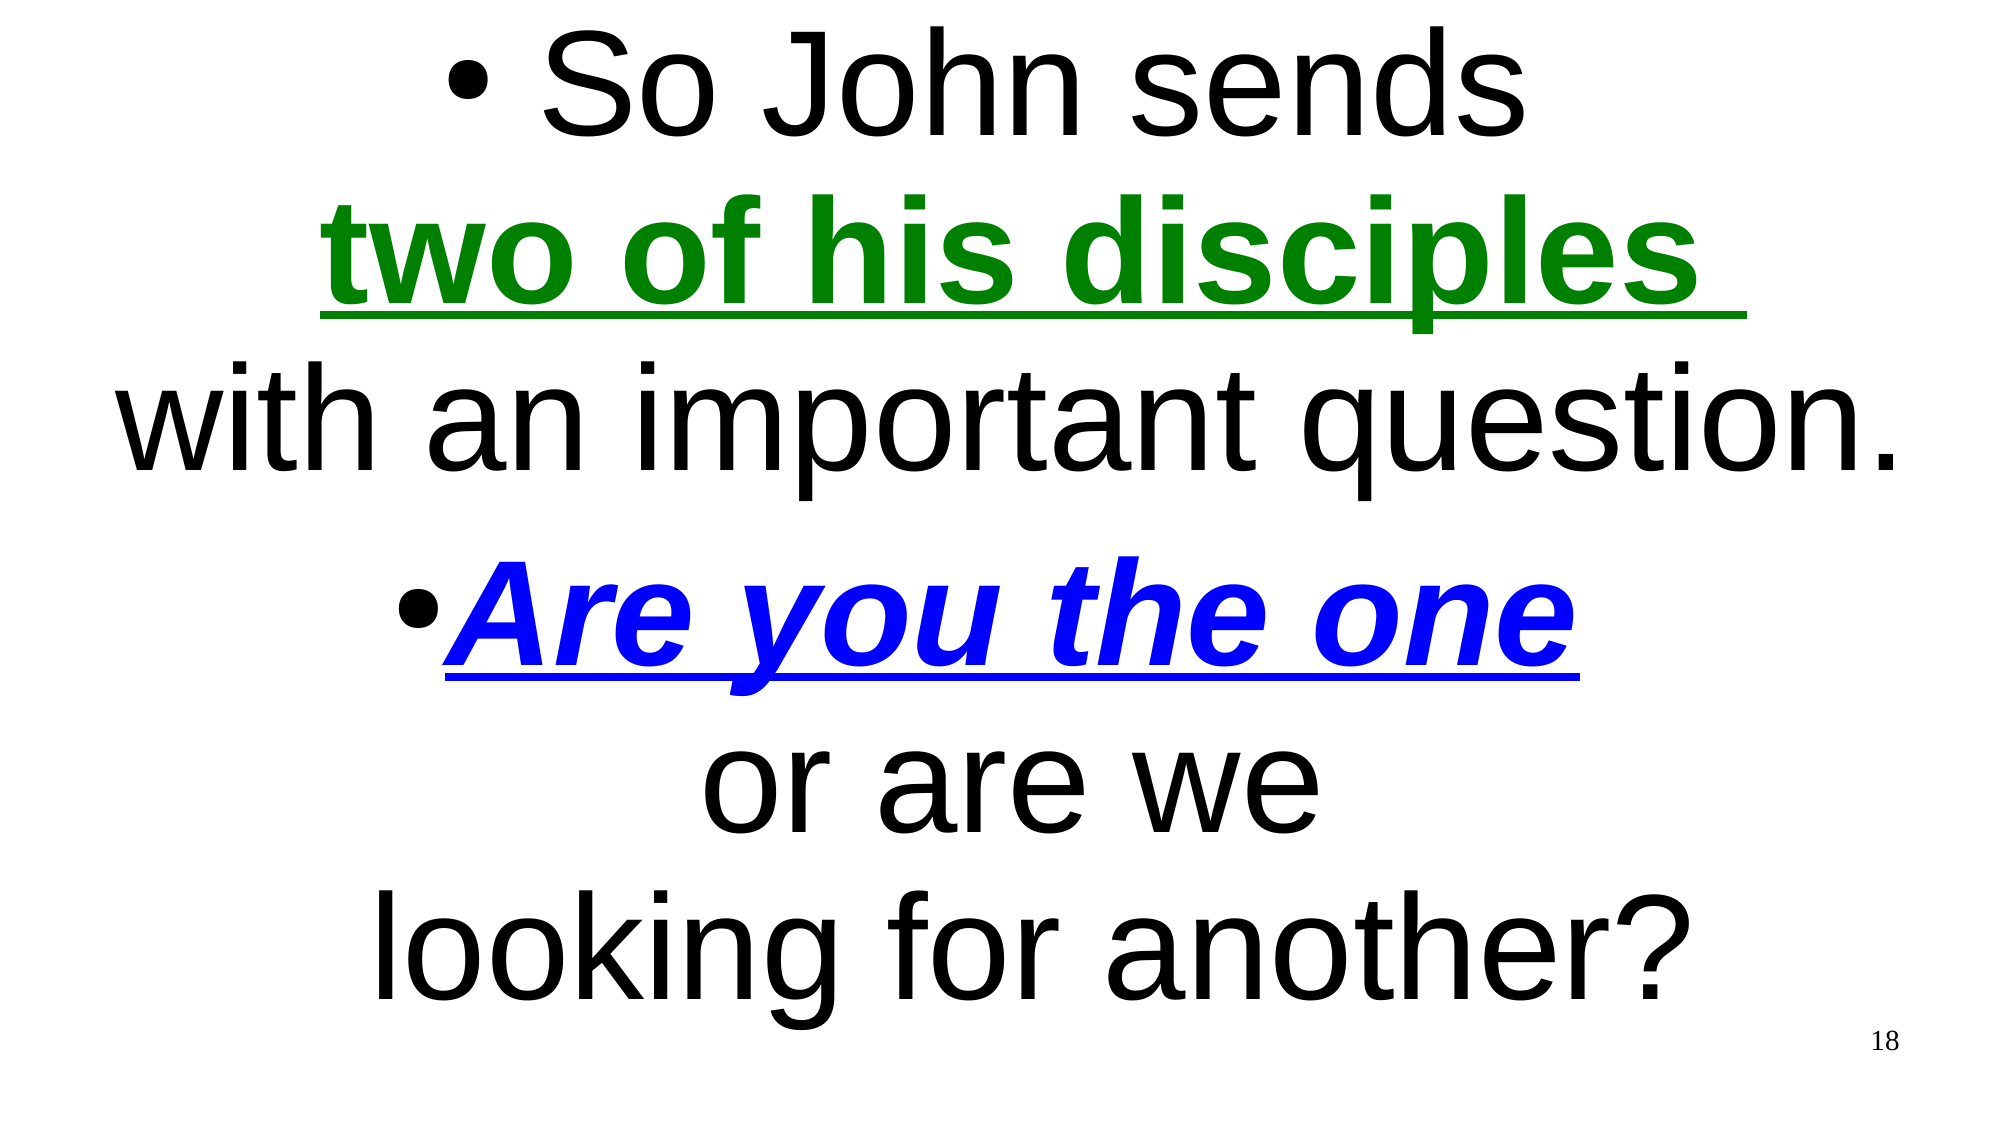

# So John sends two of his disciples with an important question.
Are you the one
or are we
looking for another?
18